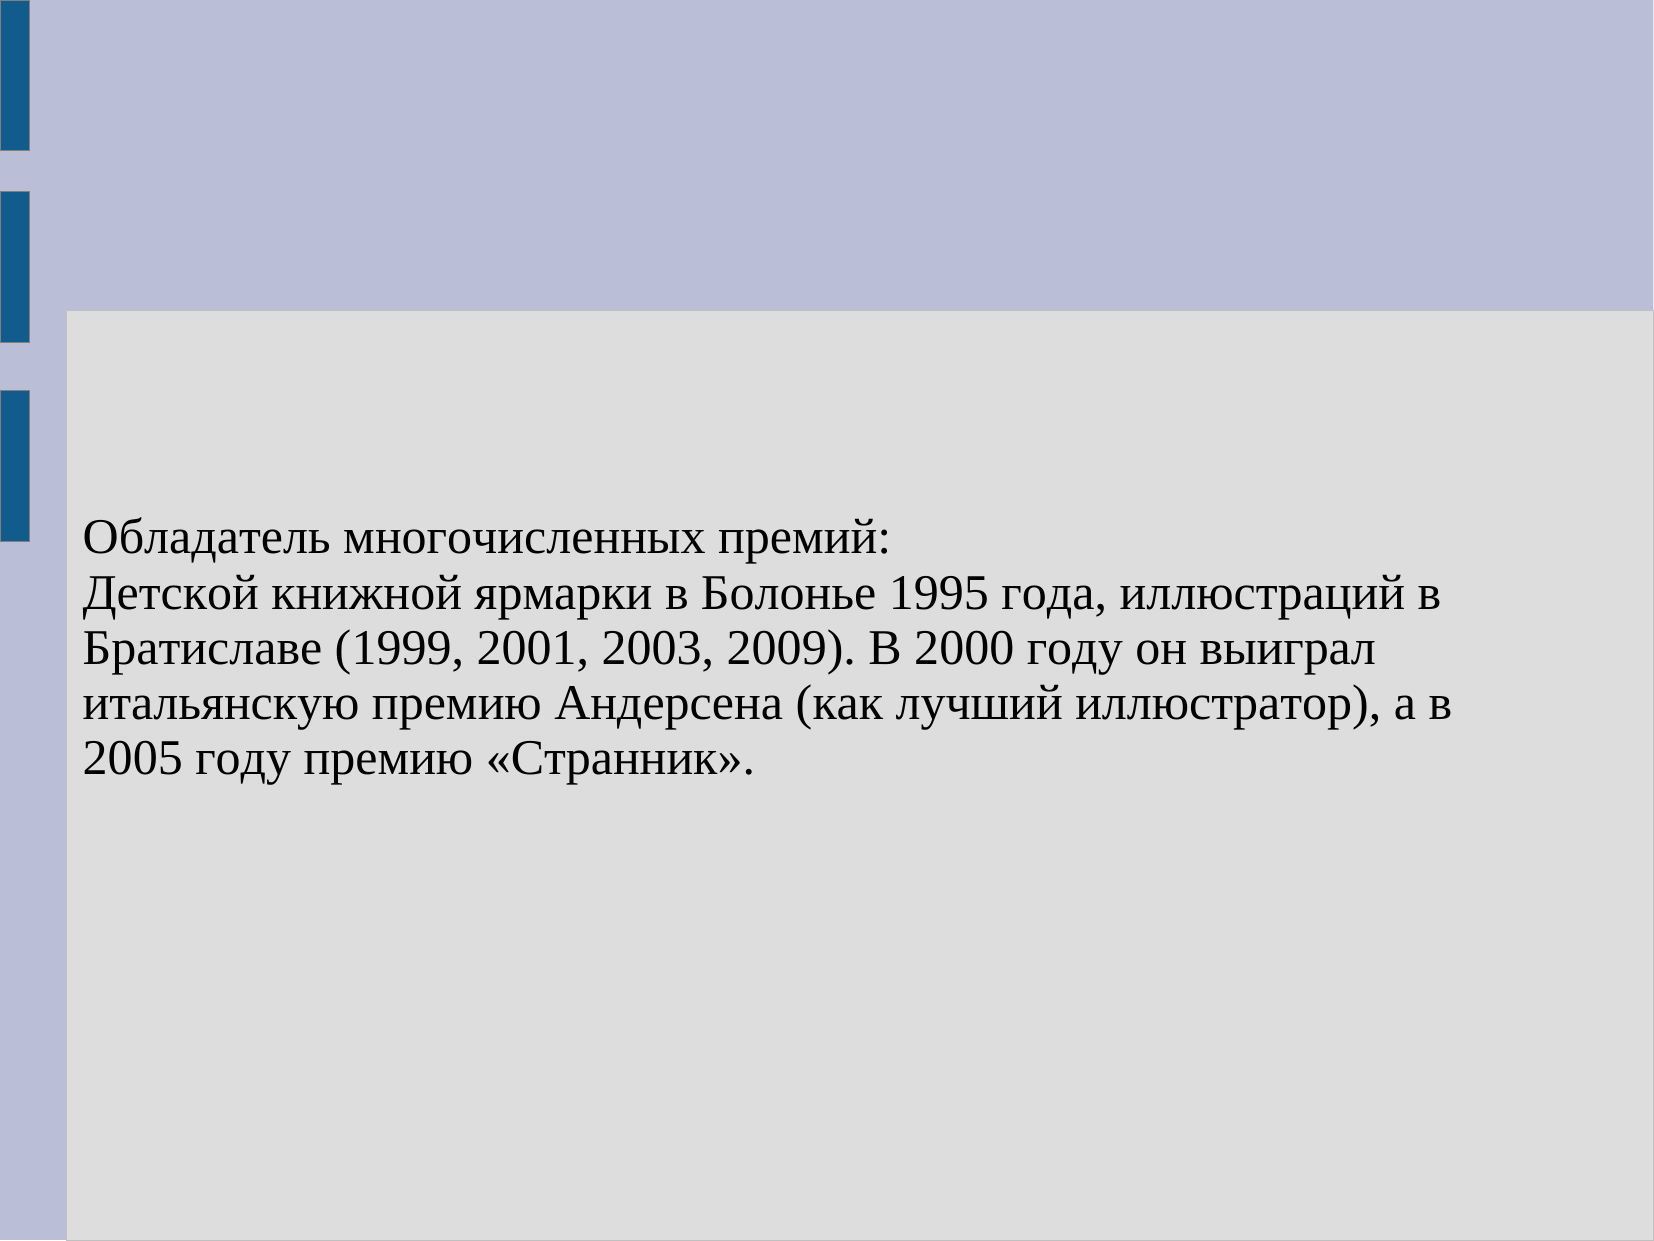

#
Обладатель многочисленных премий:
Детской книжной ярмарки в Болонье 1995 года, иллюстраций в Братиславе (1999, 2001, 2003, 2009). В 2000 году он выиграл итальянскую премию Андерсена (как лучший иллюстратор), а в 2005 году премию «Странник».